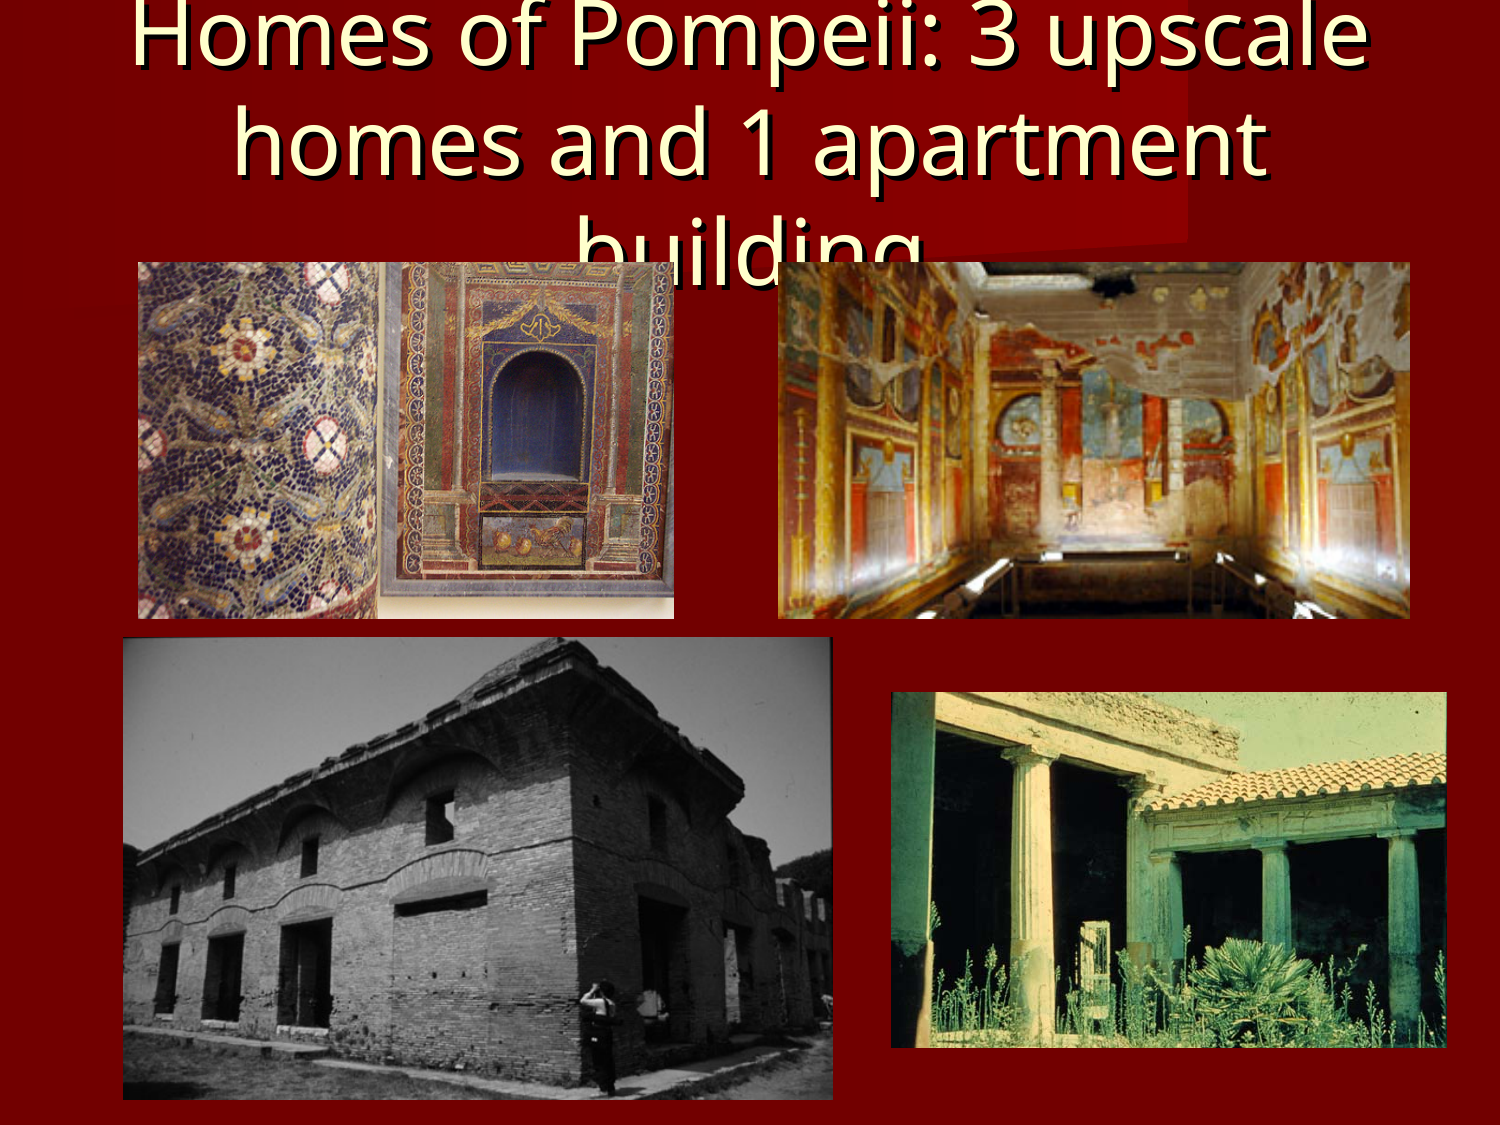

# Homes of Pompeii: 3 upscale homes and 1 apartment building